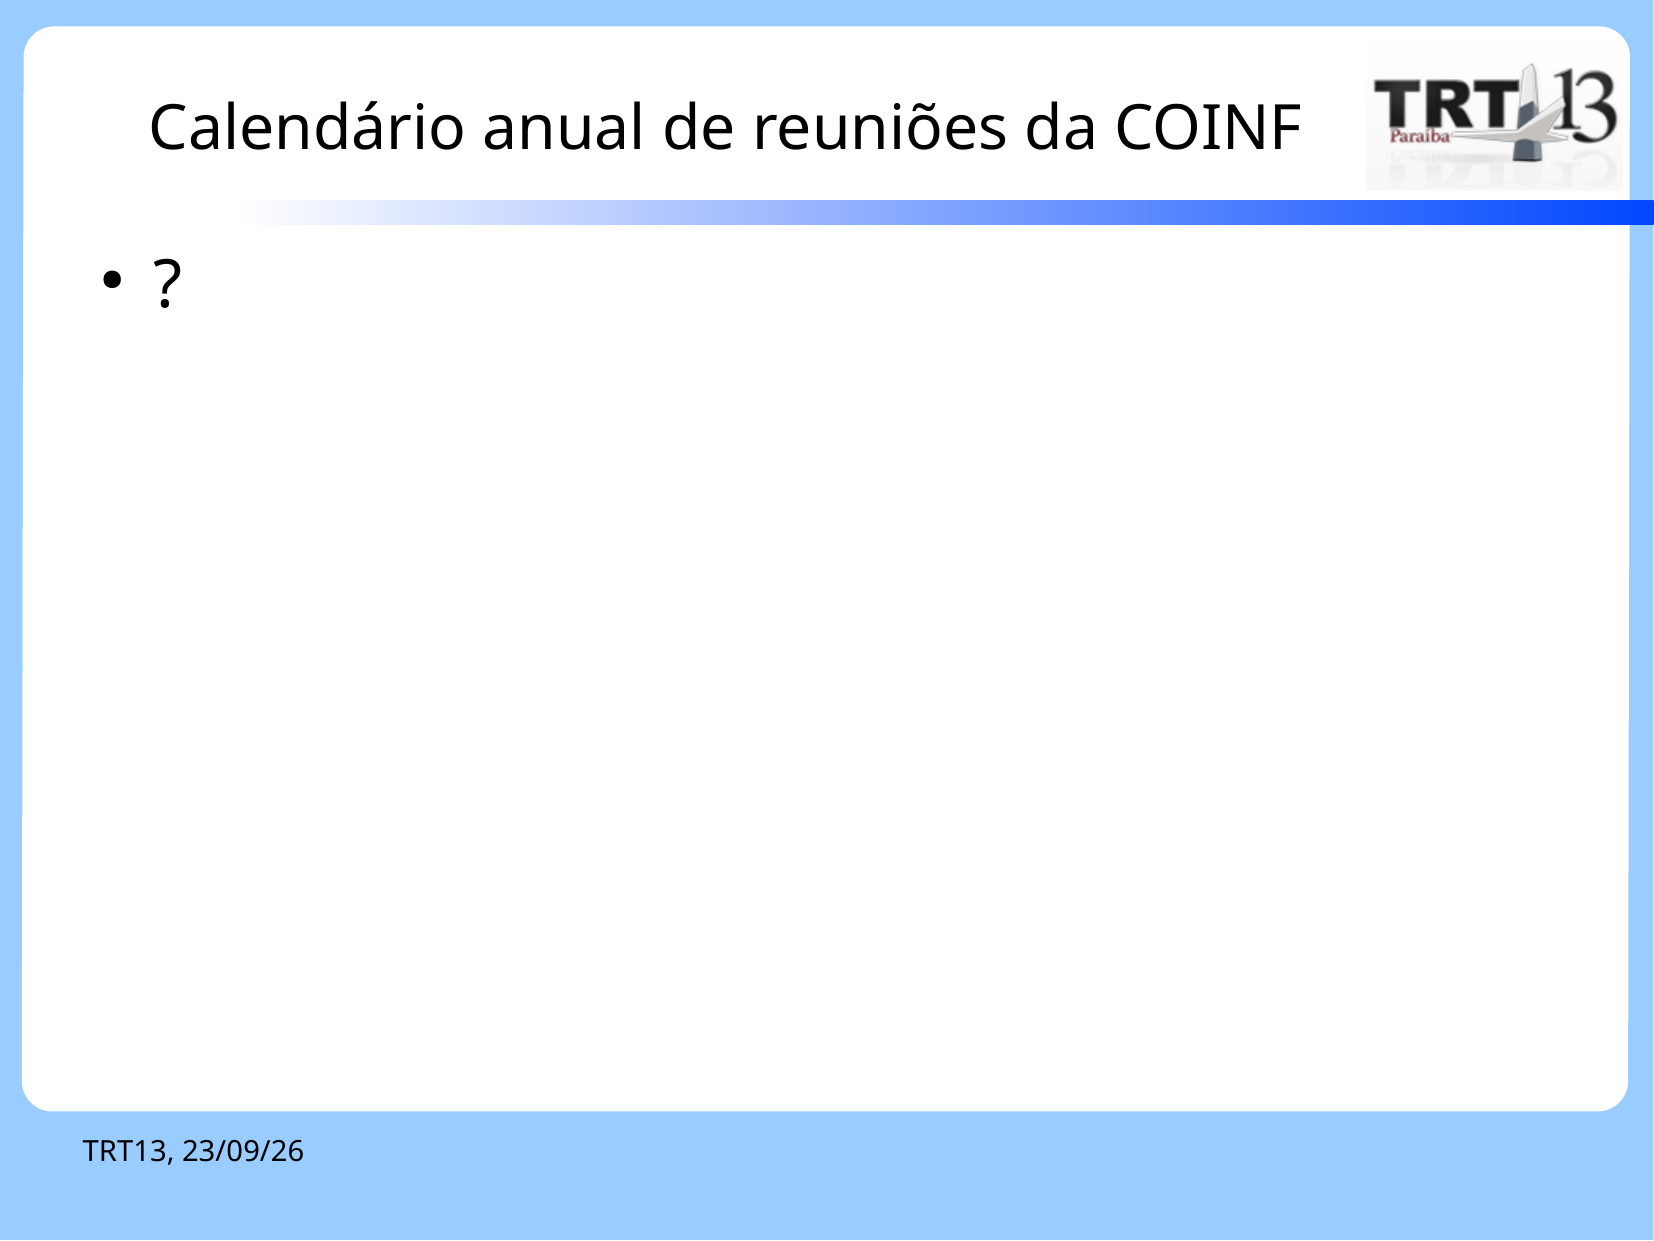

# Calendário anual de reuniões da COINF
?